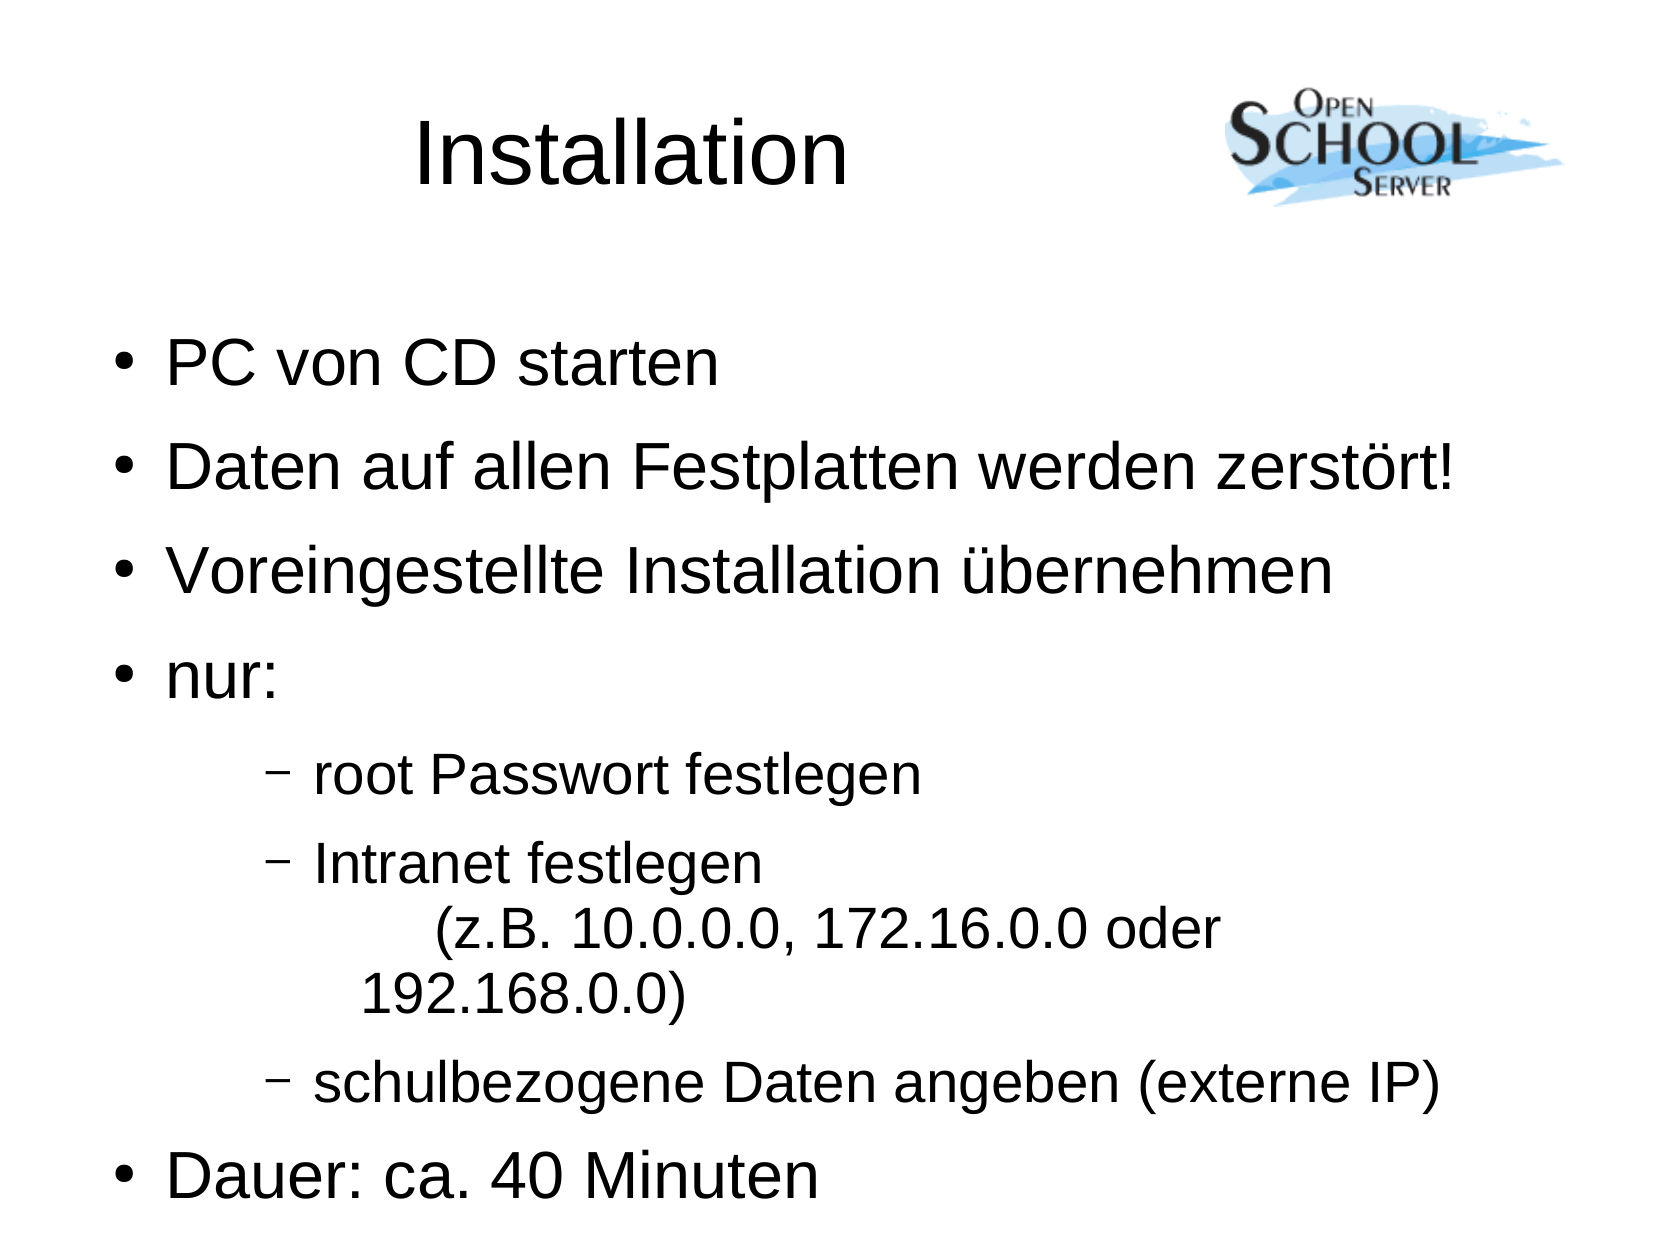

# Installation
PC von CD starten
Daten auf allen Festplatten werden zerstört!
Voreingestellte Installation übernehmen
nur:
root Passwort festlegen
Intranet festlegen
	(z.B. 10.0.0.0, 172.16.0.0 oder 192.168.0.0)
schulbezogene Daten angeben (externe IP)
Dauer: ca. 40 Minuten